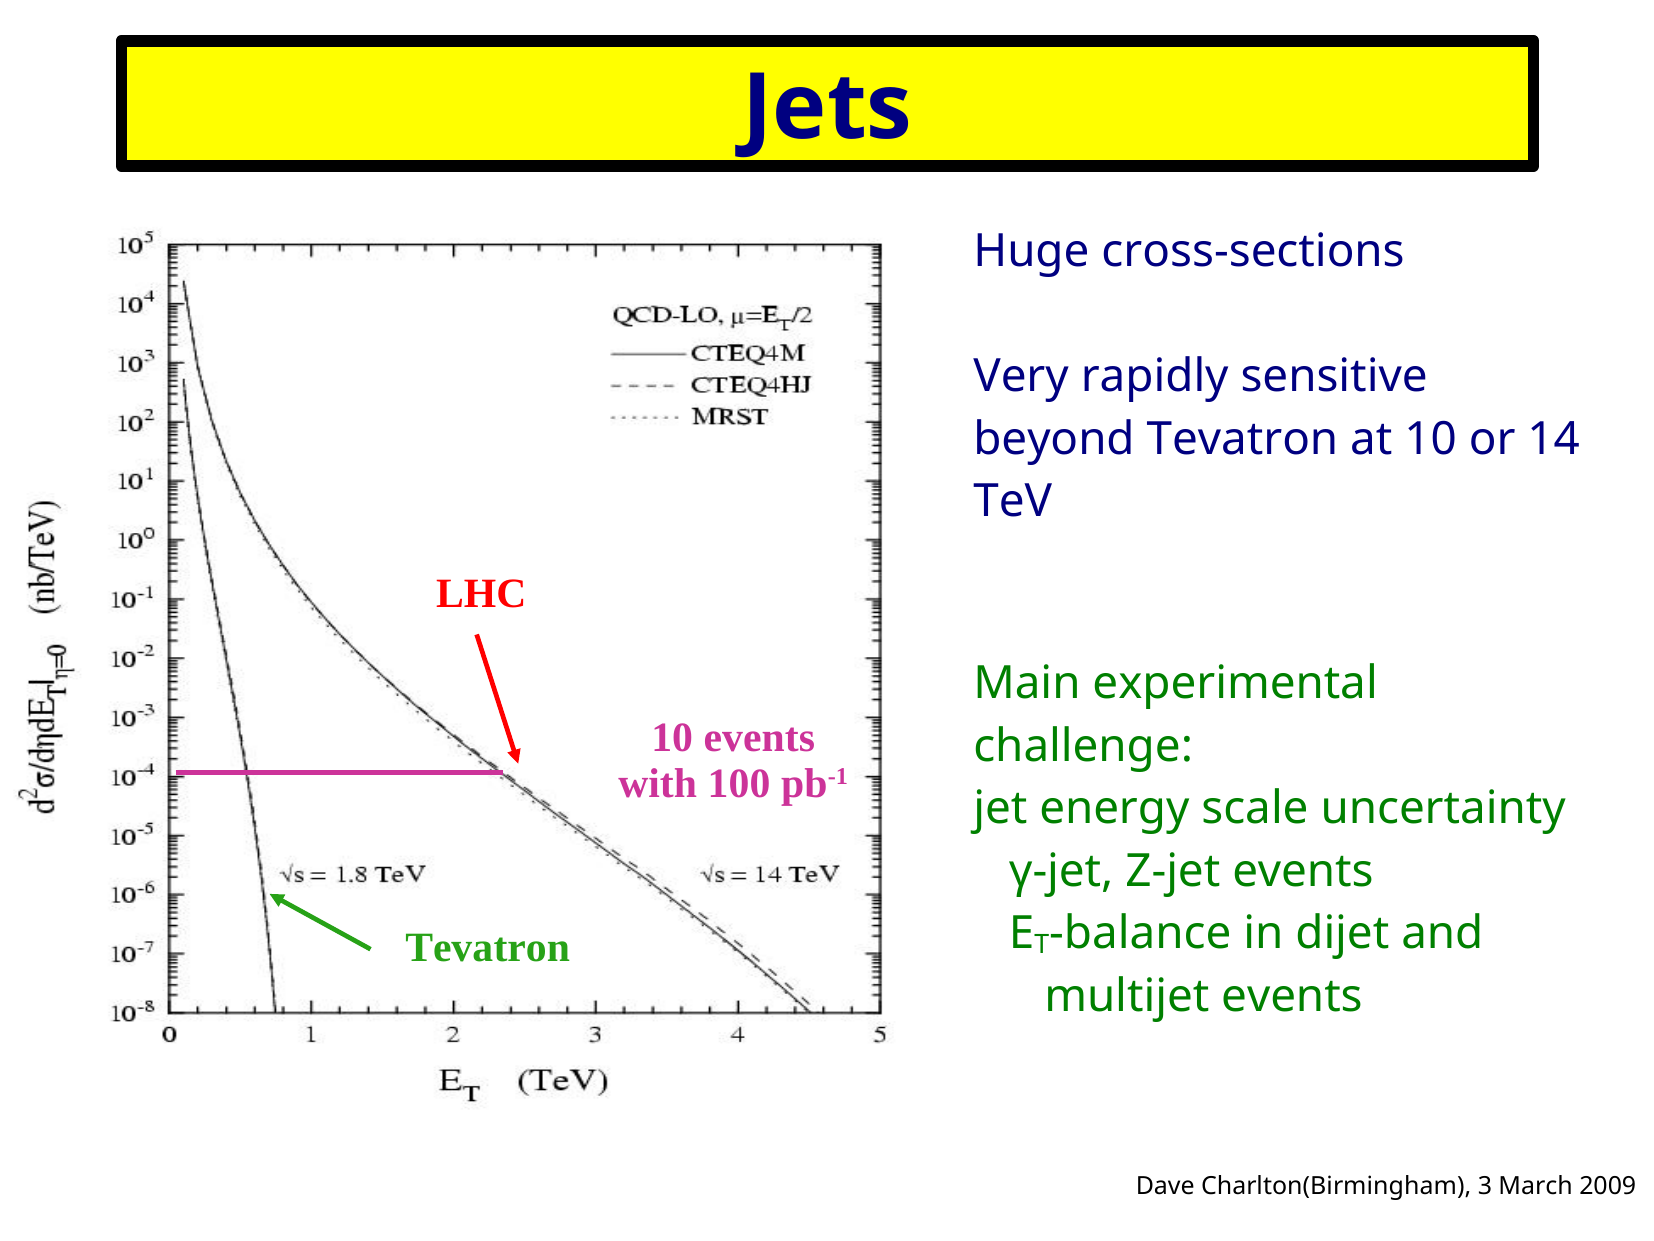

# Jets
LHC
10 events
with 100 pb-1
Tevatron
Huge cross-sections
Very rapidly sensitive beyond Tevatron at 10 or 14 TeV
Main experimental challenge:
jet energy scale uncertainty
γ-jet, Z-jet events
ET-balance in dijet and multijet events
31